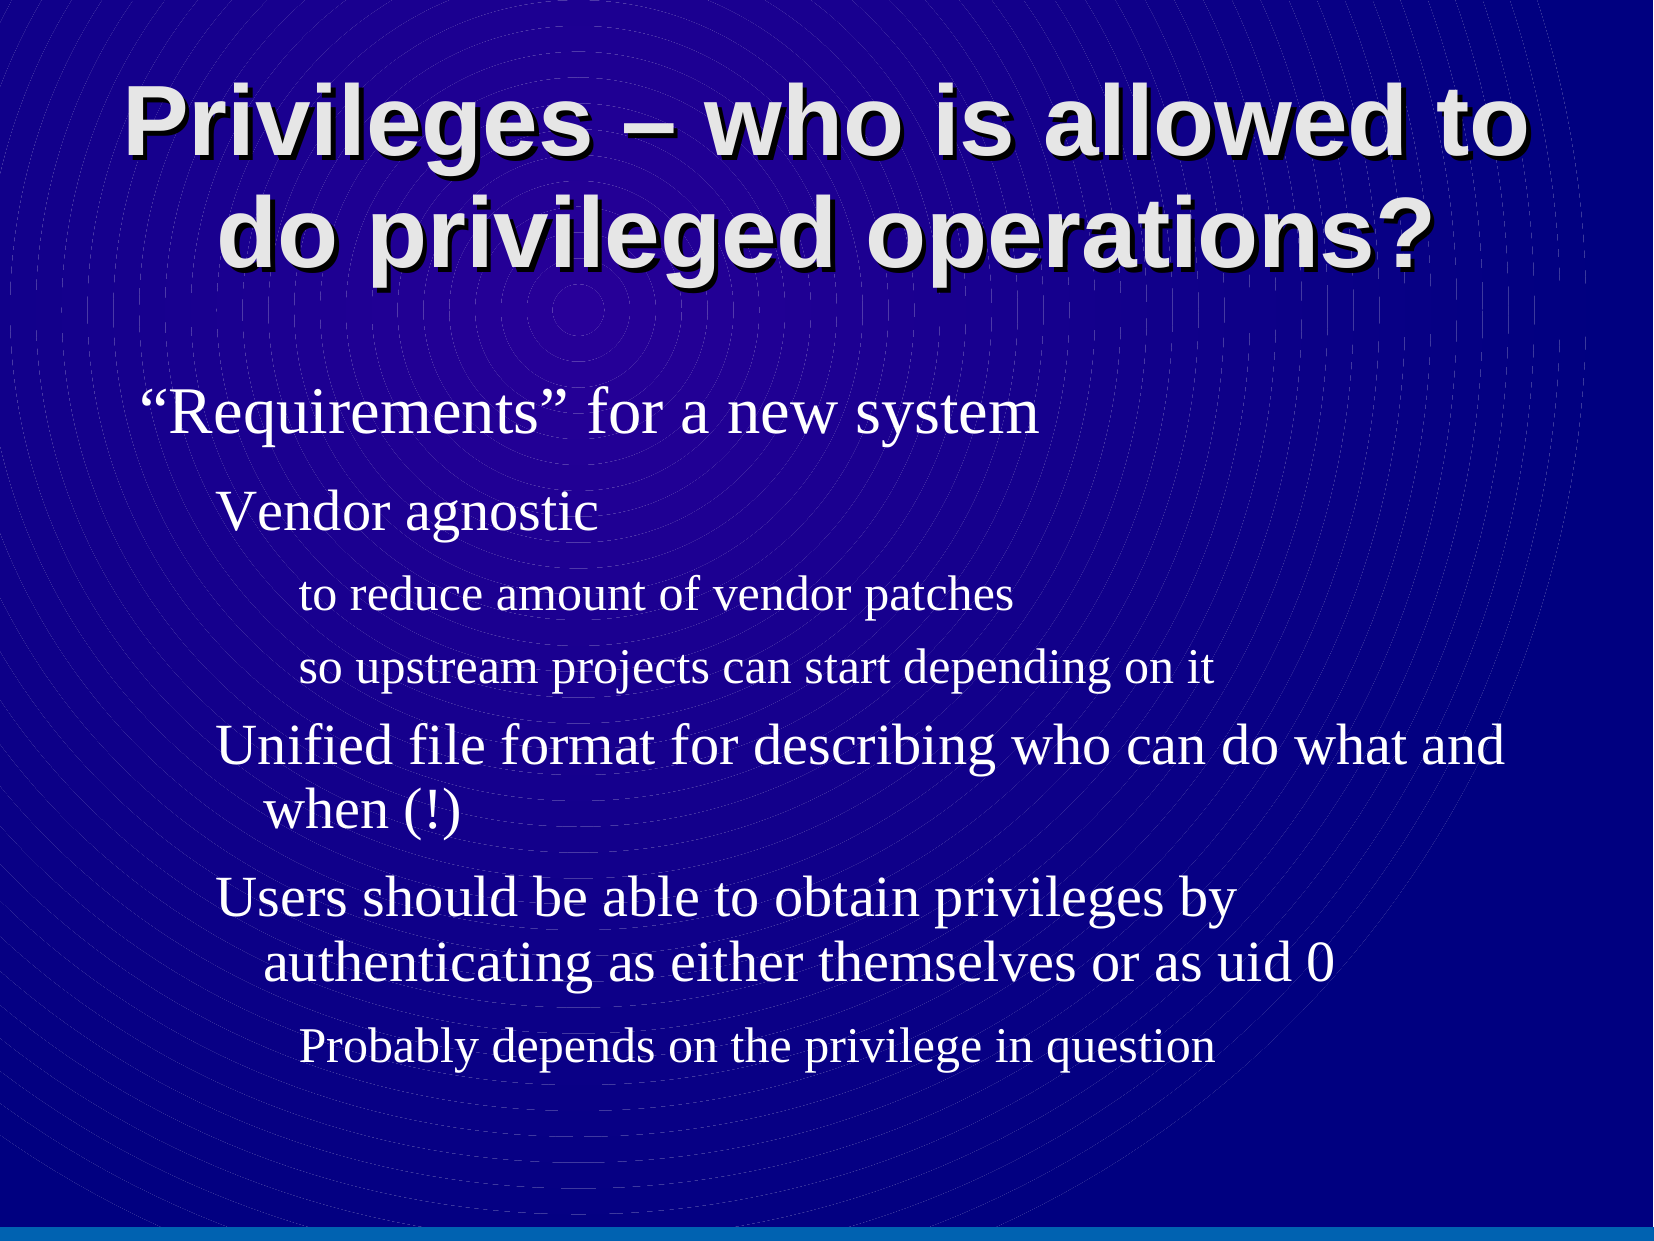

Privileges – who is allowed to do privileged operations?
# “Requirements” for a new system
Vendor agnostic
to reduce amount of vendor patches
so upstream projects can start depending on it
Unified file format for describing who can do what and when (!)
Users should be able to obtain privileges by authenticating as either themselves or as uid 0
Probably depends on the privilege in question